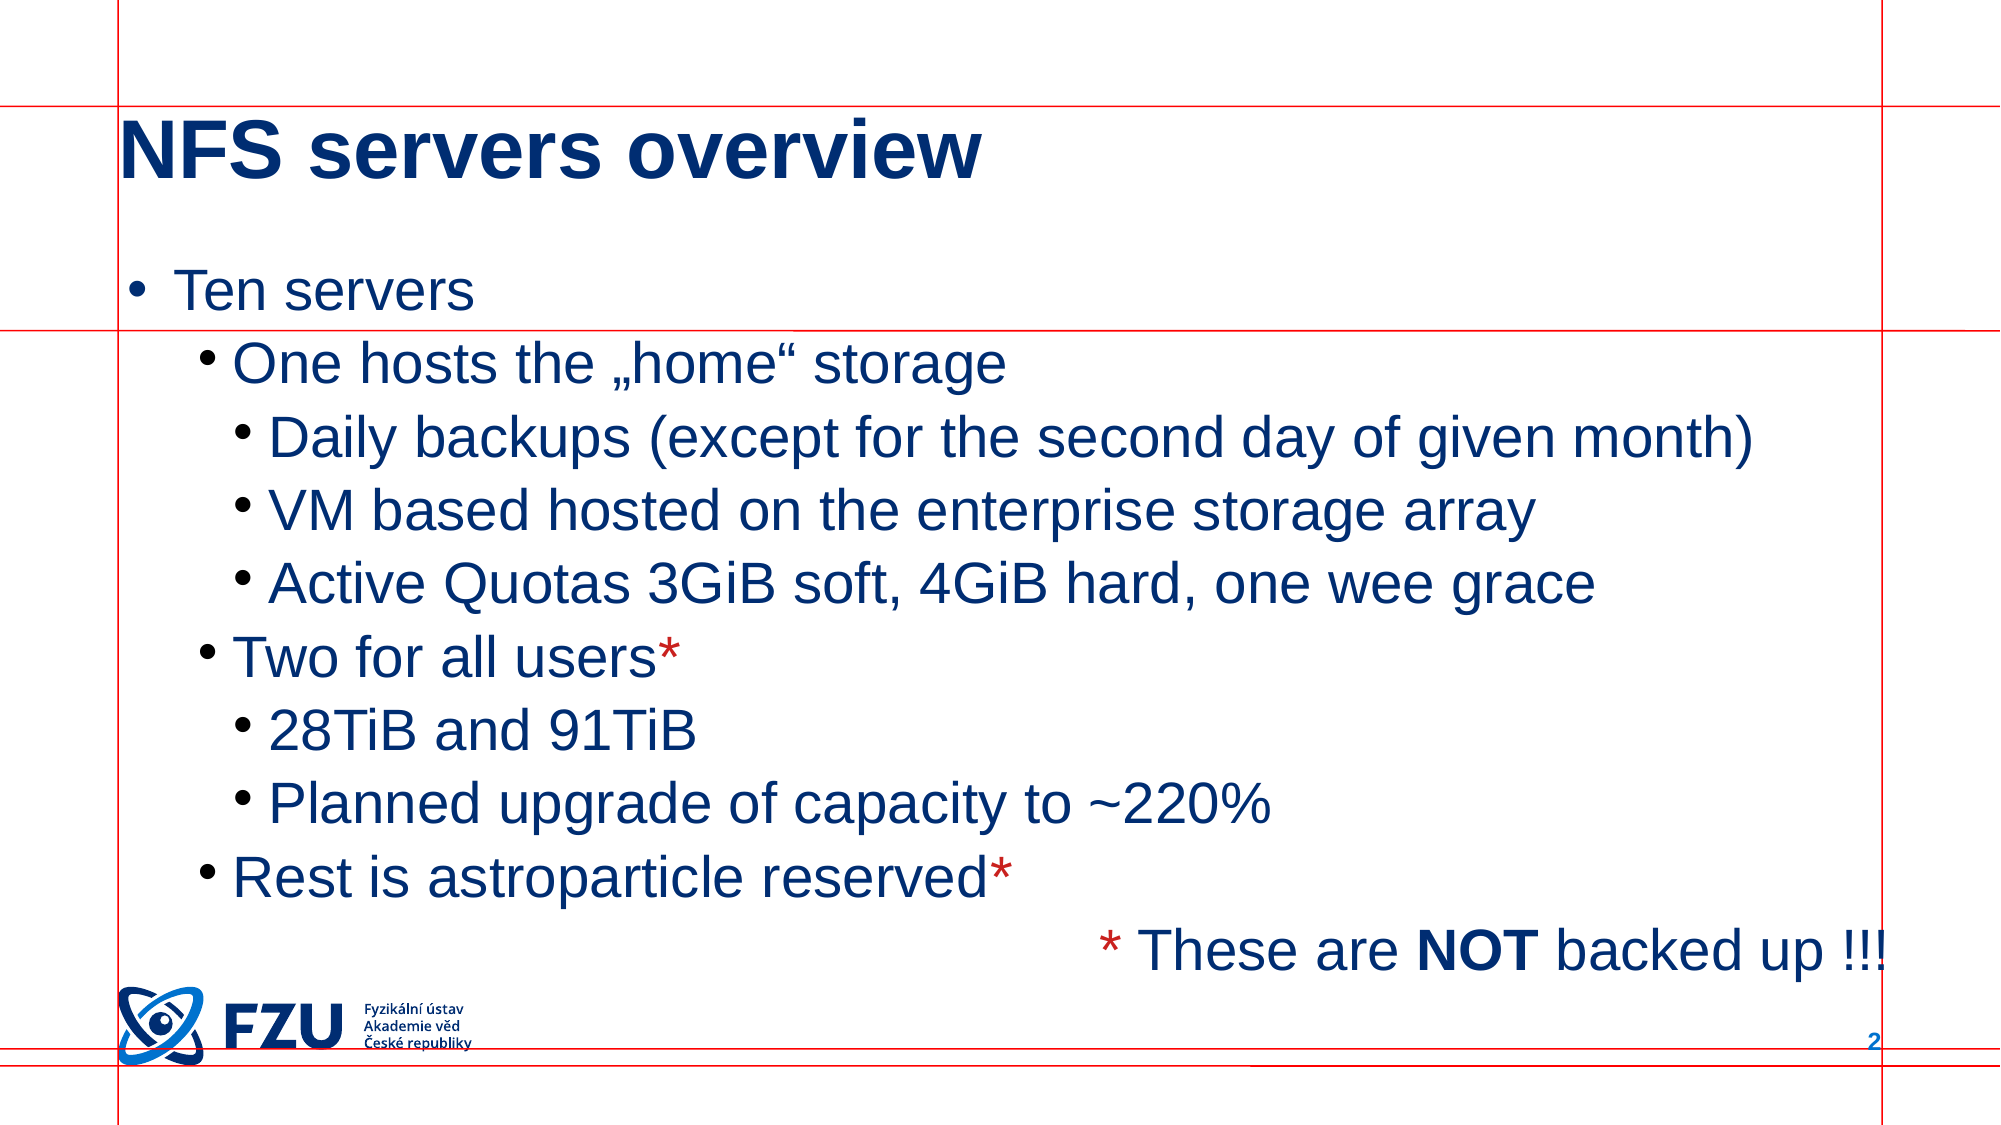

NFS servers overview
Ten servers
One hosts the „home“ storage
Daily backups (except for the second day of given month)
VM based hosted on the enterprise storage array
Active Quotas 3GiB soft, 4GiB hard, one wee grace
Two for all users*
28TiB and 91TiB
Planned upgrade of capacity to ~220%
Rest is astroparticle reserved*
* These are NOT backed up !!!